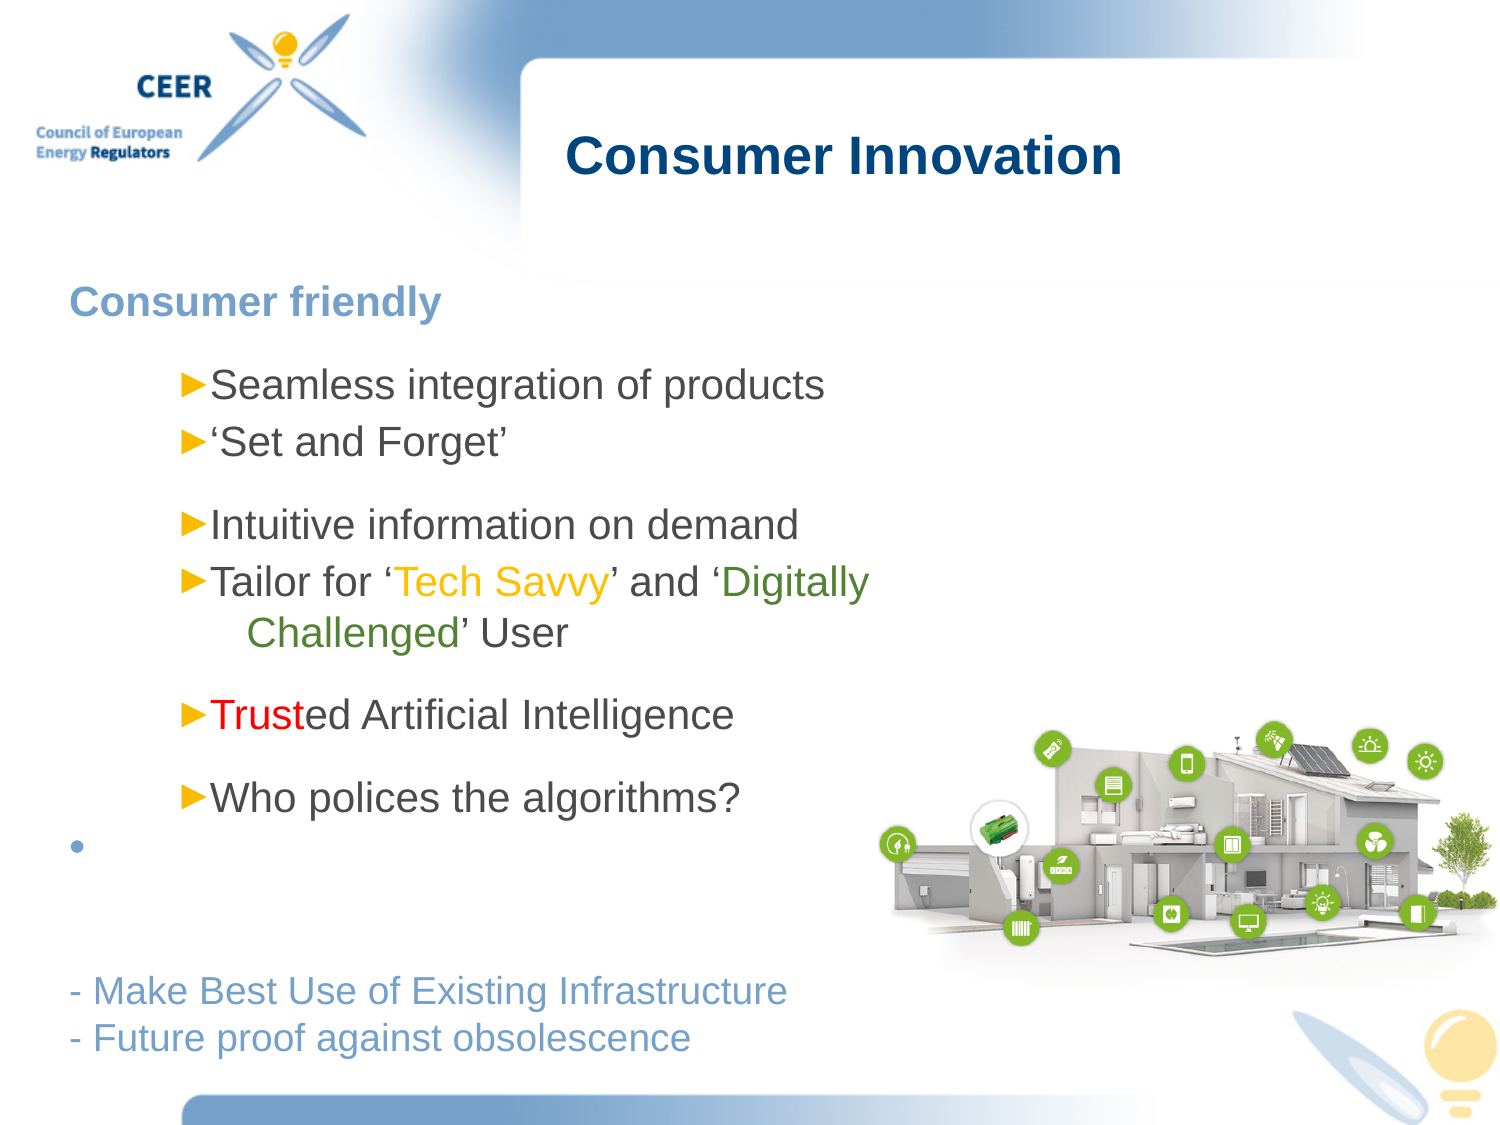

# Consumer Innovation
Consumer friendly
Seamless integration of products
‘Set and Forget’
Intuitive information on demand
Tailor for ‘Tech Savvy’ and ‘Digitally Challenged’ User
Trusted Artificial Intelligence
Who polices the algorithms?
- Make Best Use of Existing Infrastructure
- Future proof against obsolescence